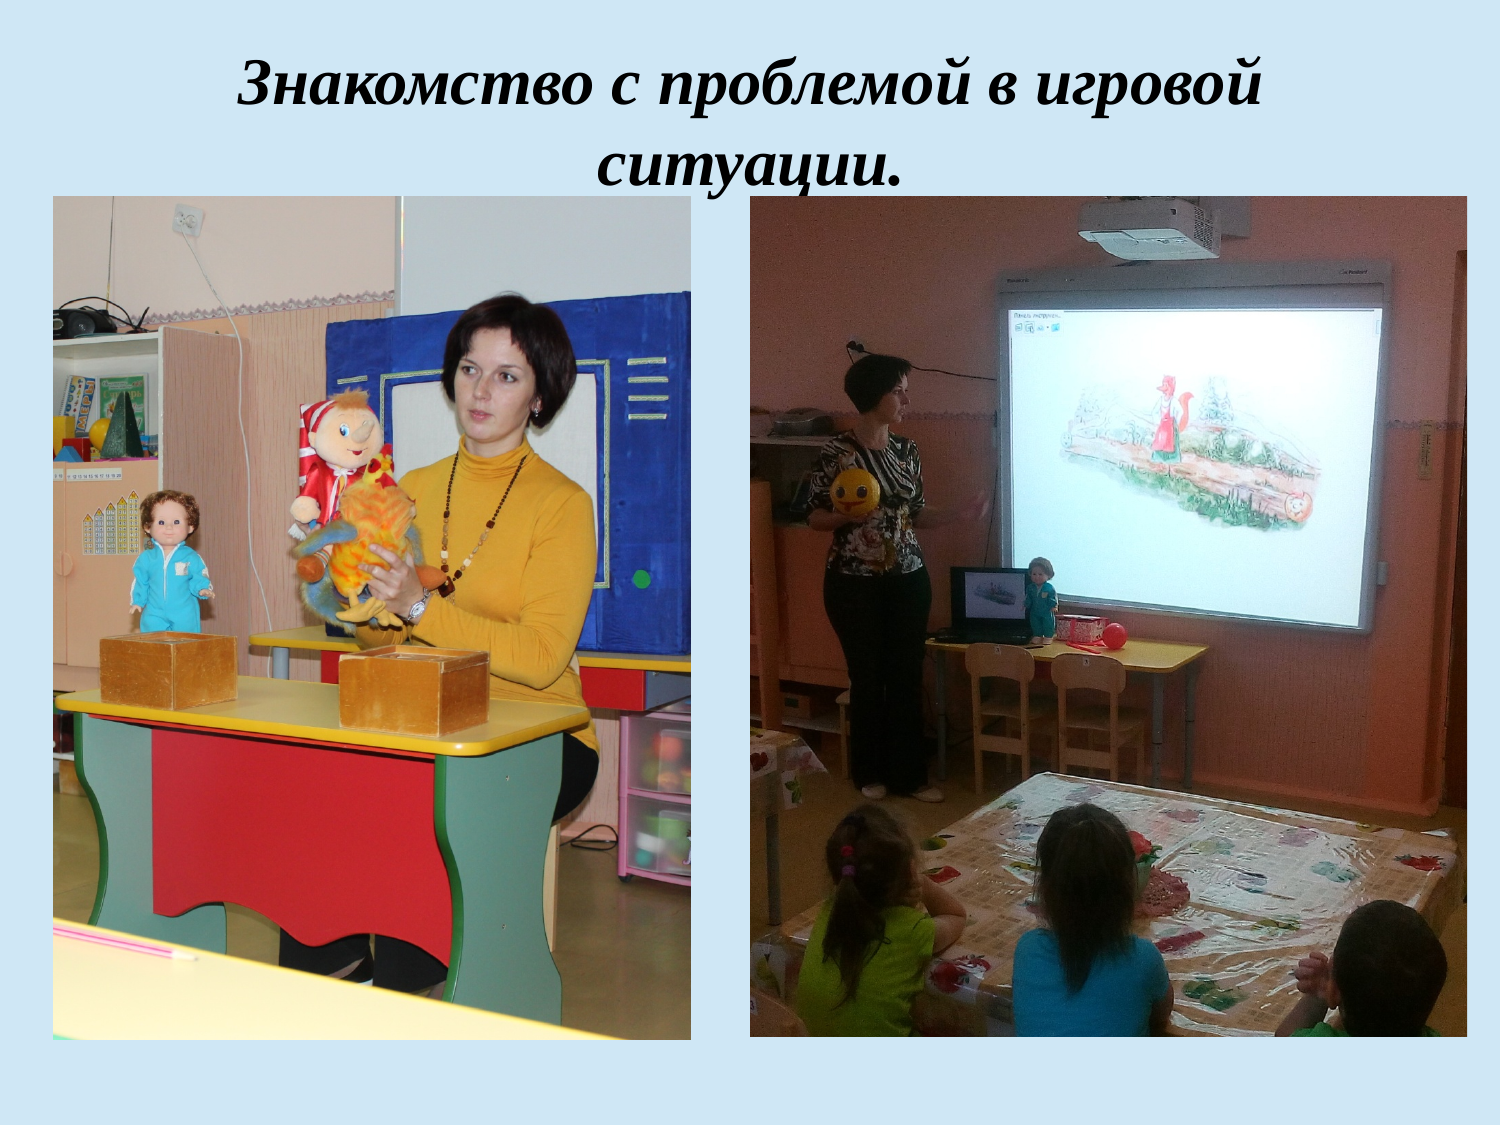

# Знакомство с проблемой в игровой ситуации.